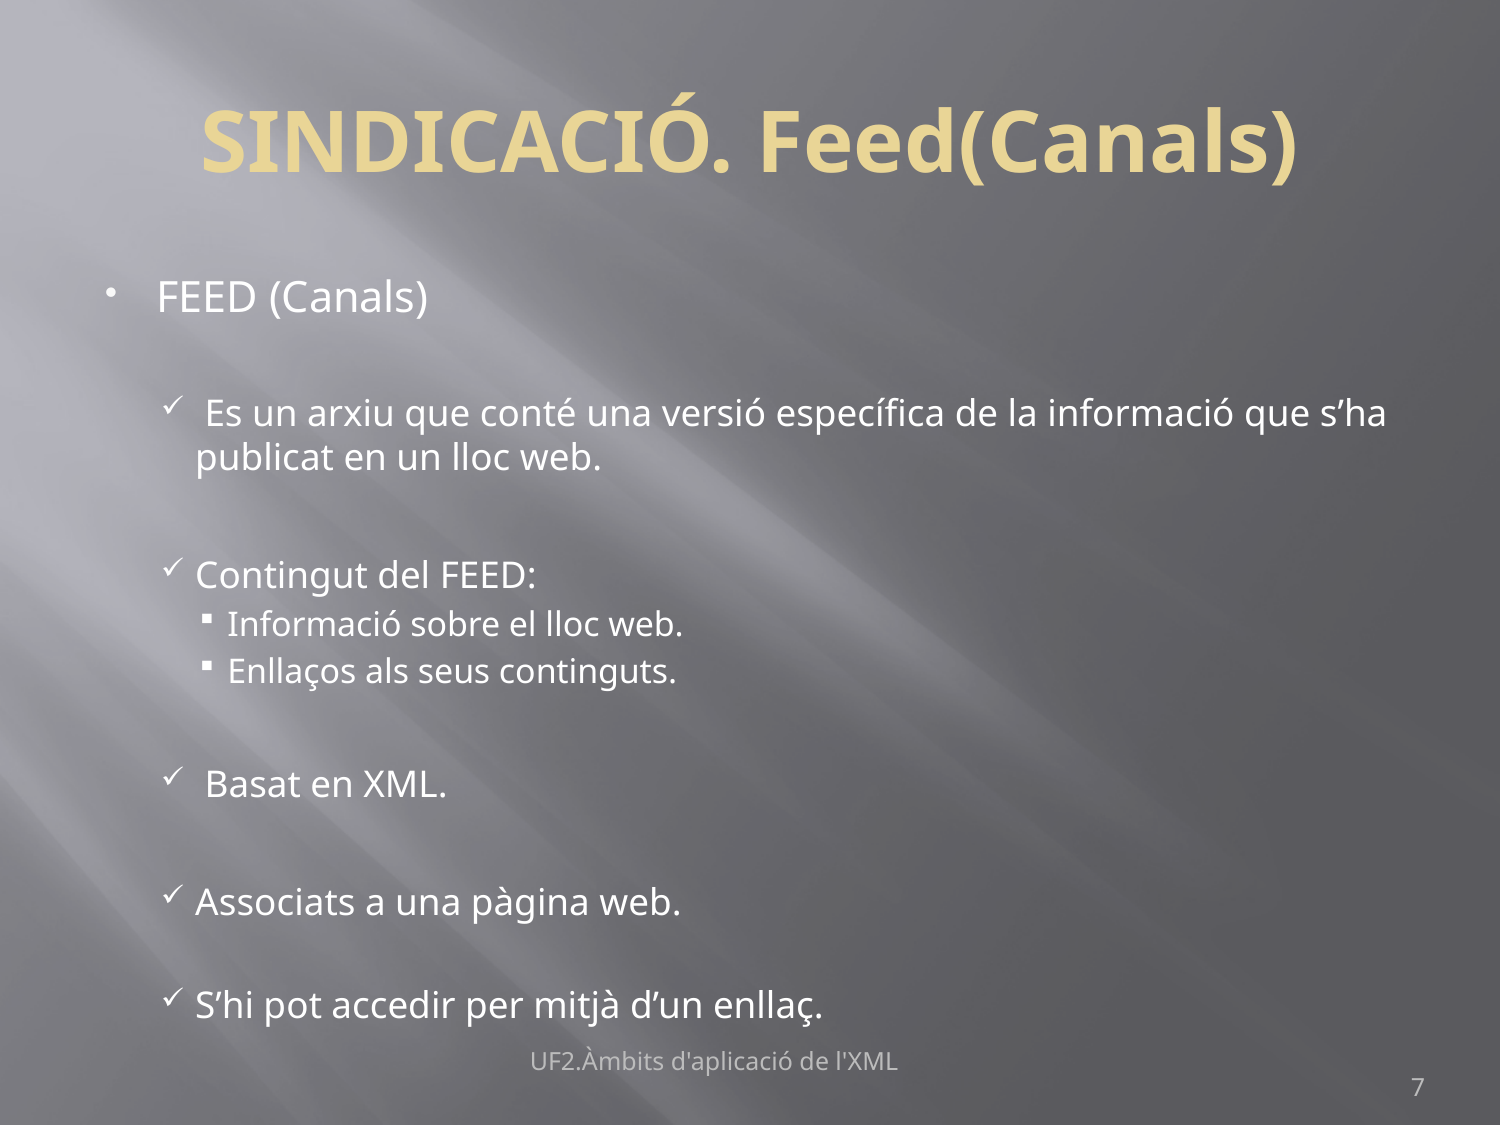

# SINDICACIÓ. Feed(Canals)
FEED (Canals)
 Es un arxiu que conté una versió específica de la informació que s’ha publicat en un lloc web.
Contingut del FEED:
Informació sobre el lloc web.
Enllaços als seus continguts.
 Basat en XML.
Associats a una pàgina web.
S’hi pot accedir per mitjà d’un enllaç.
UF2.Àmbits d'aplicació de l'XML